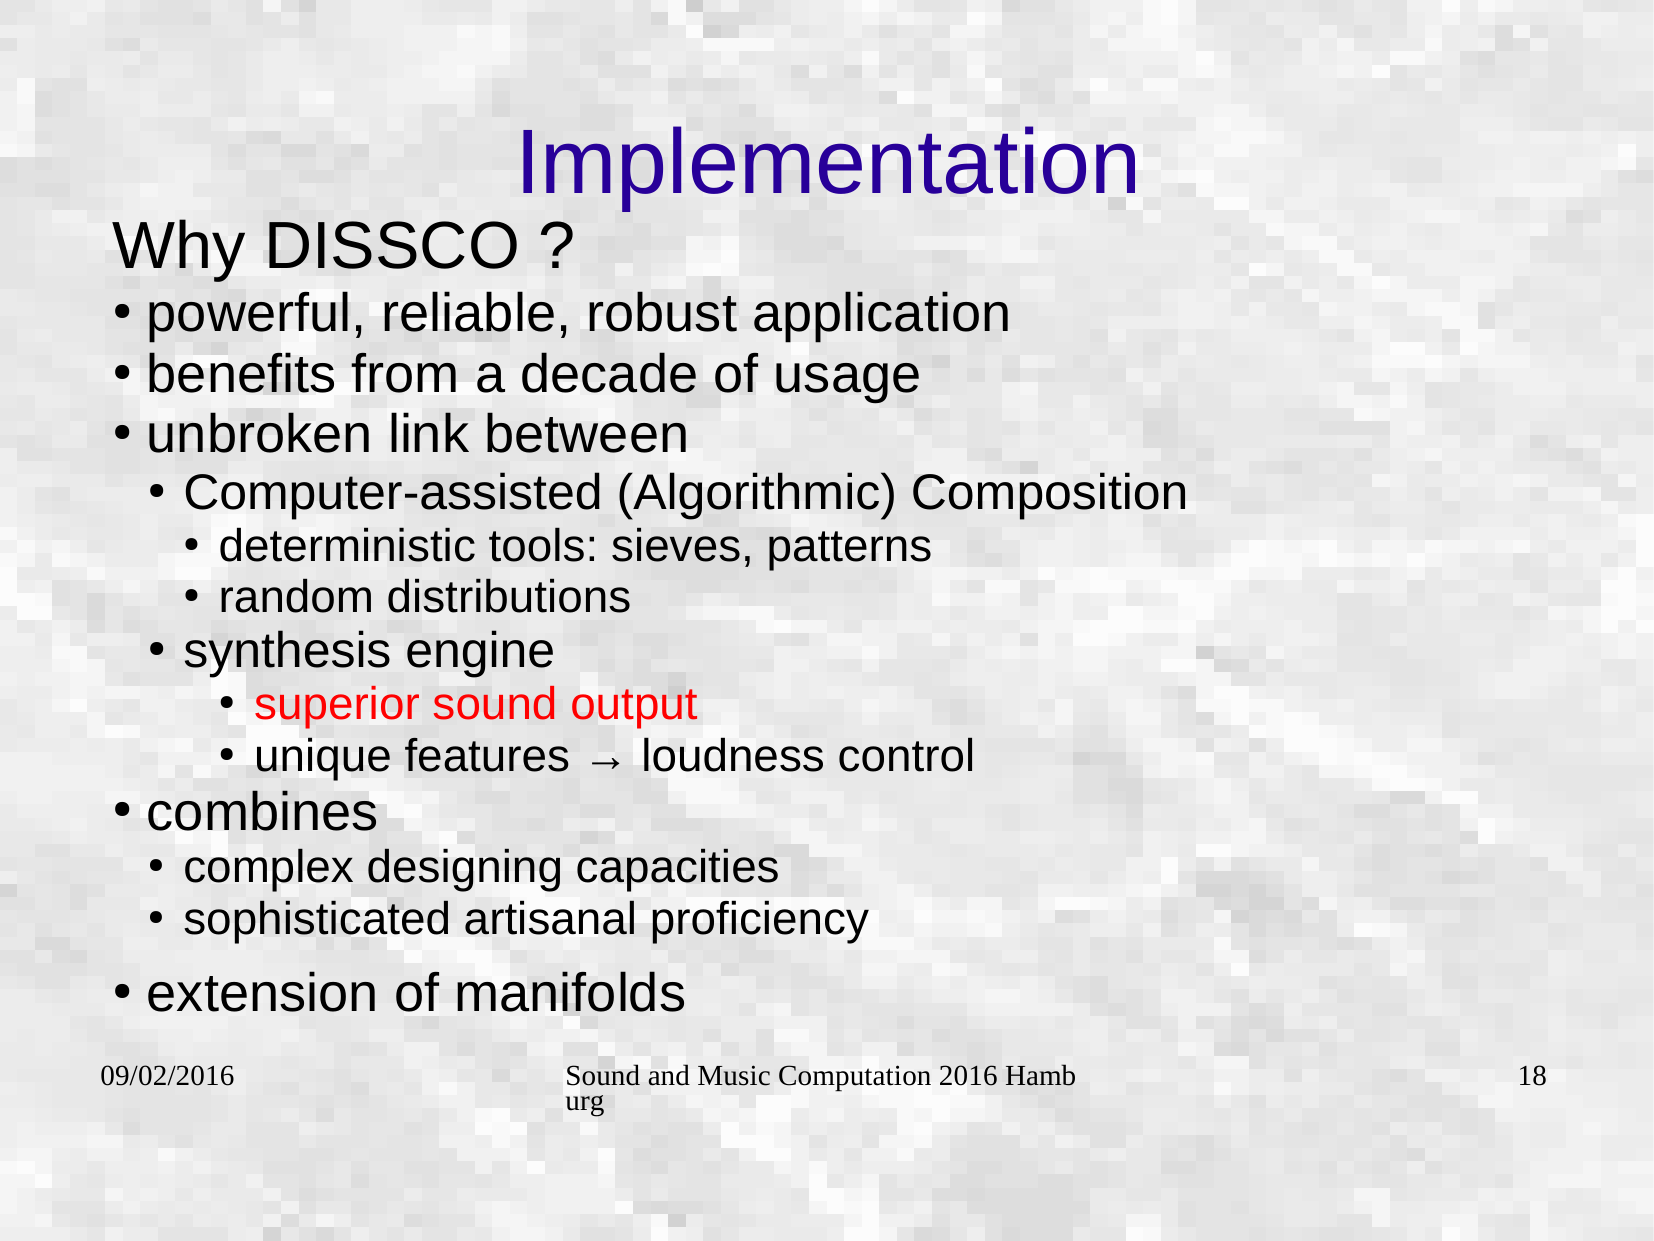

# Implementation
Why DISSCO ?
 powerful, reliable, robust application
 benefits from a decade of usage
 unbroken link between
Computer-assisted (Algorithmic) Composition
deterministic tools: sieves, patterns
random distributions
synthesis engine
superior sound output
unique features → loudness control
 combines
complex designing capacities
sophisticated artisanal proficiency
 extension of manifolds
09/02/2016
Sound and Music Computation 2016 Hamburg
18